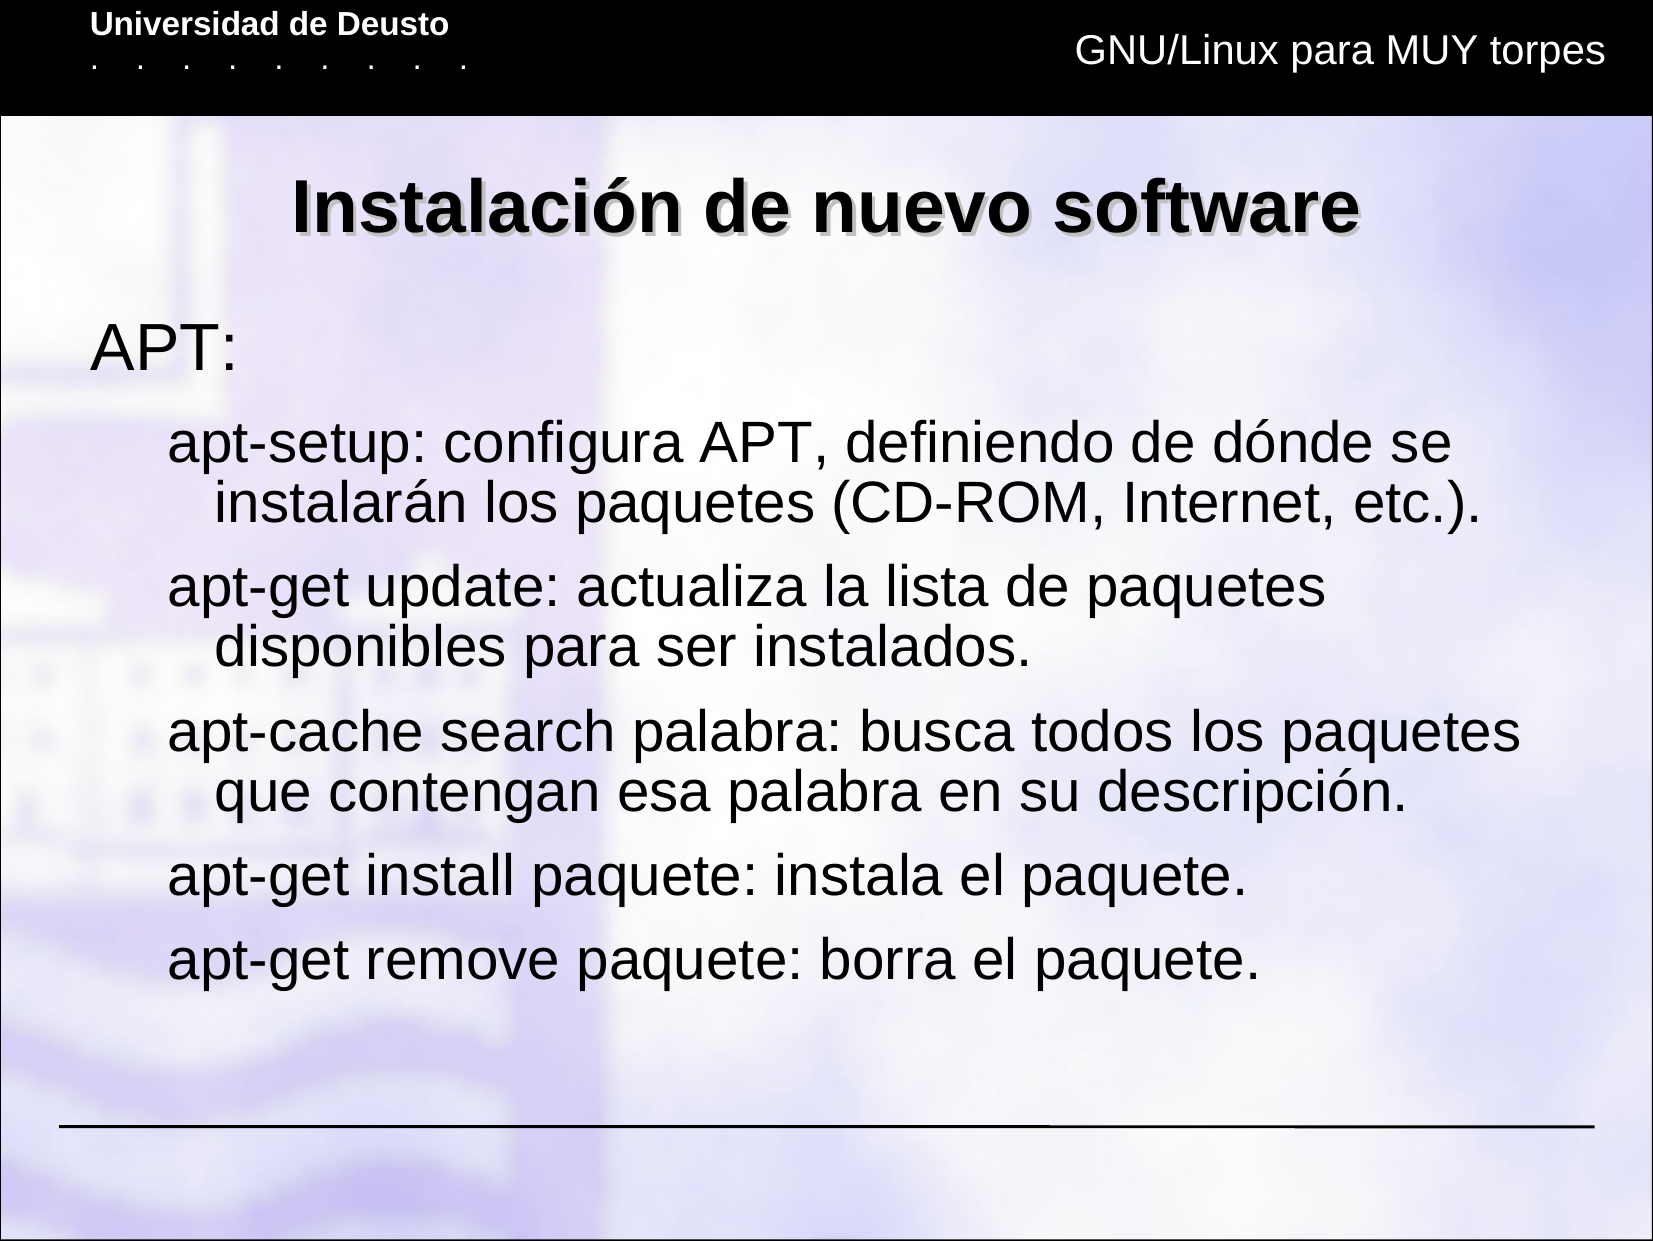

# Instalación de nuevo software
APT:
apt-setup: configura APT, definiendo de dónde se instalarán los paquetes (CD-ROM, Internet, etc.).
apt-get update: actualiza la lista de paquetes disponibles para ser instalados.
apt-cache search palabra: busca todos los paquetes que contengan esa palabra en su descripción.
apt-get install paquete: instala el paquete.
apt-get remove paquete: borra el paquete.